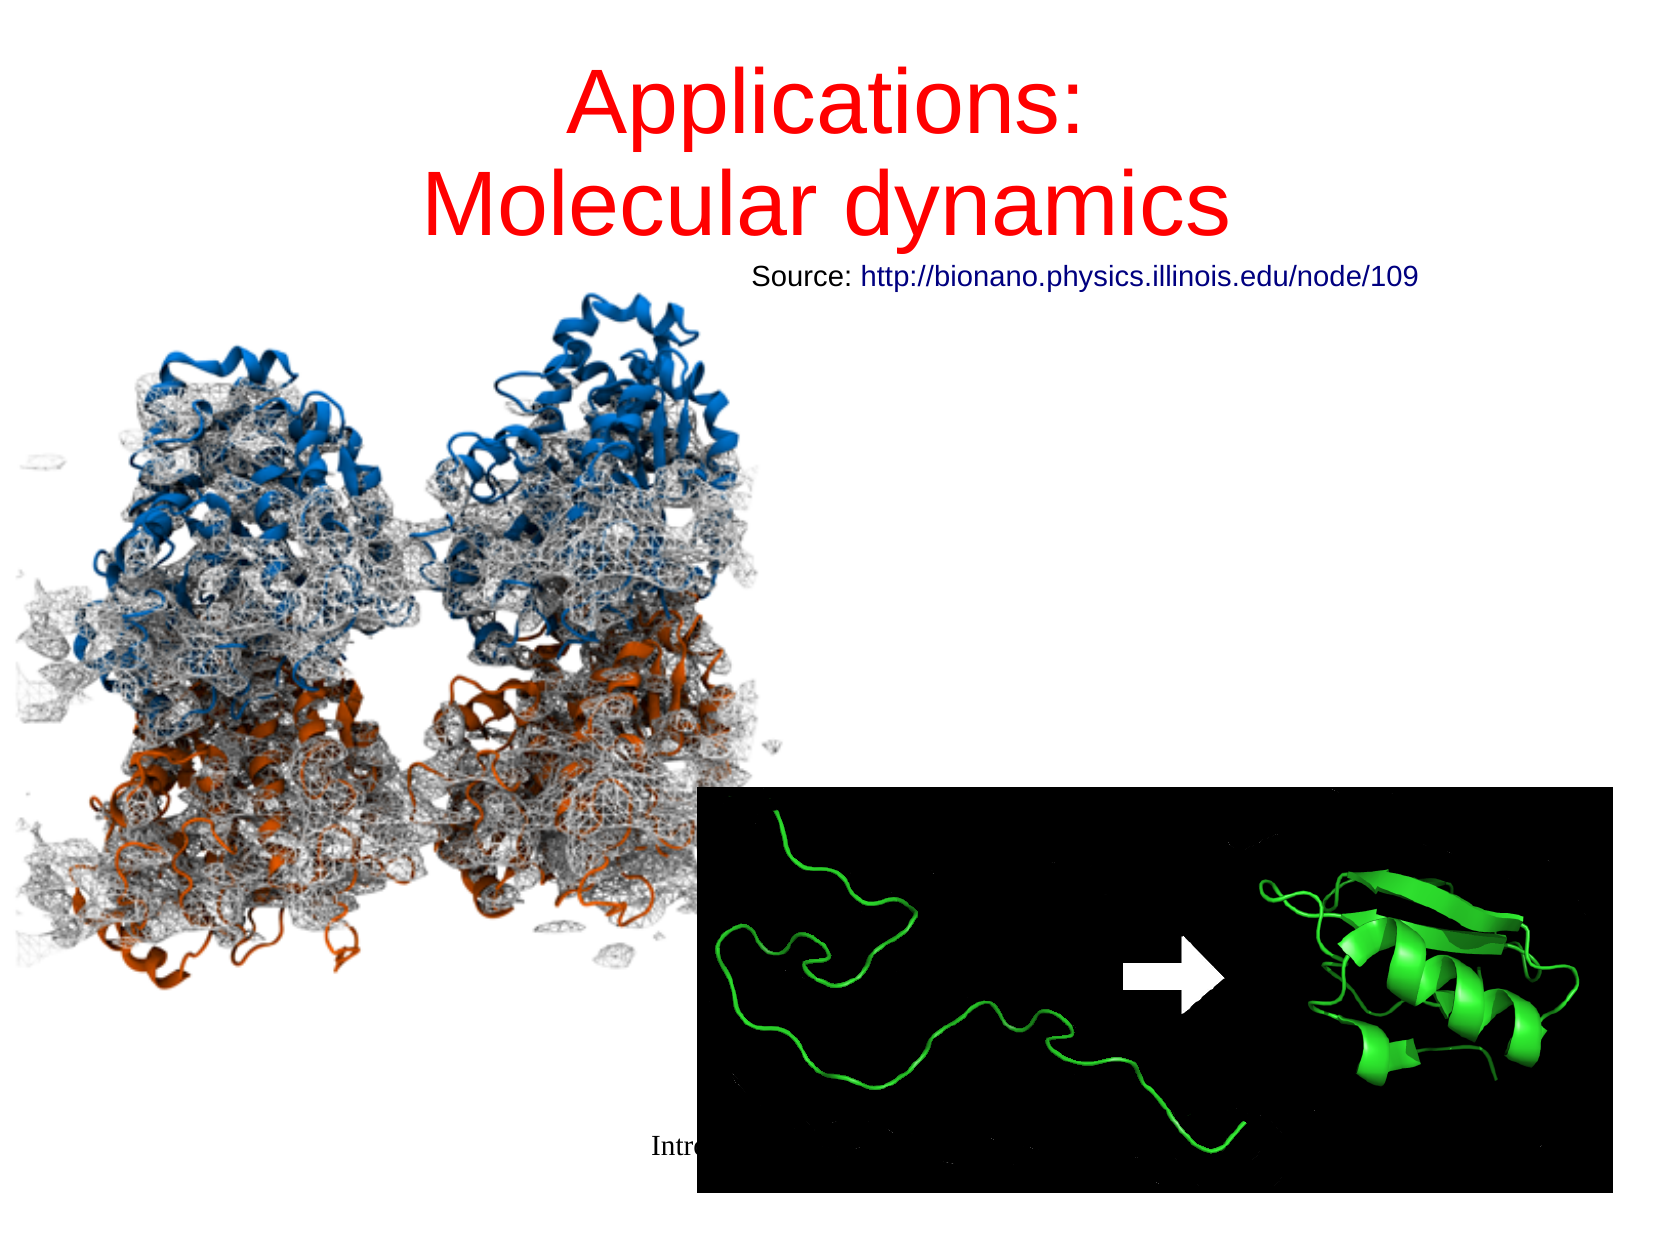

# Applications: Molecular dynamics
Source: http://bionano.physics.illinois.edu/node/109
Intro to Parallel Programming
13